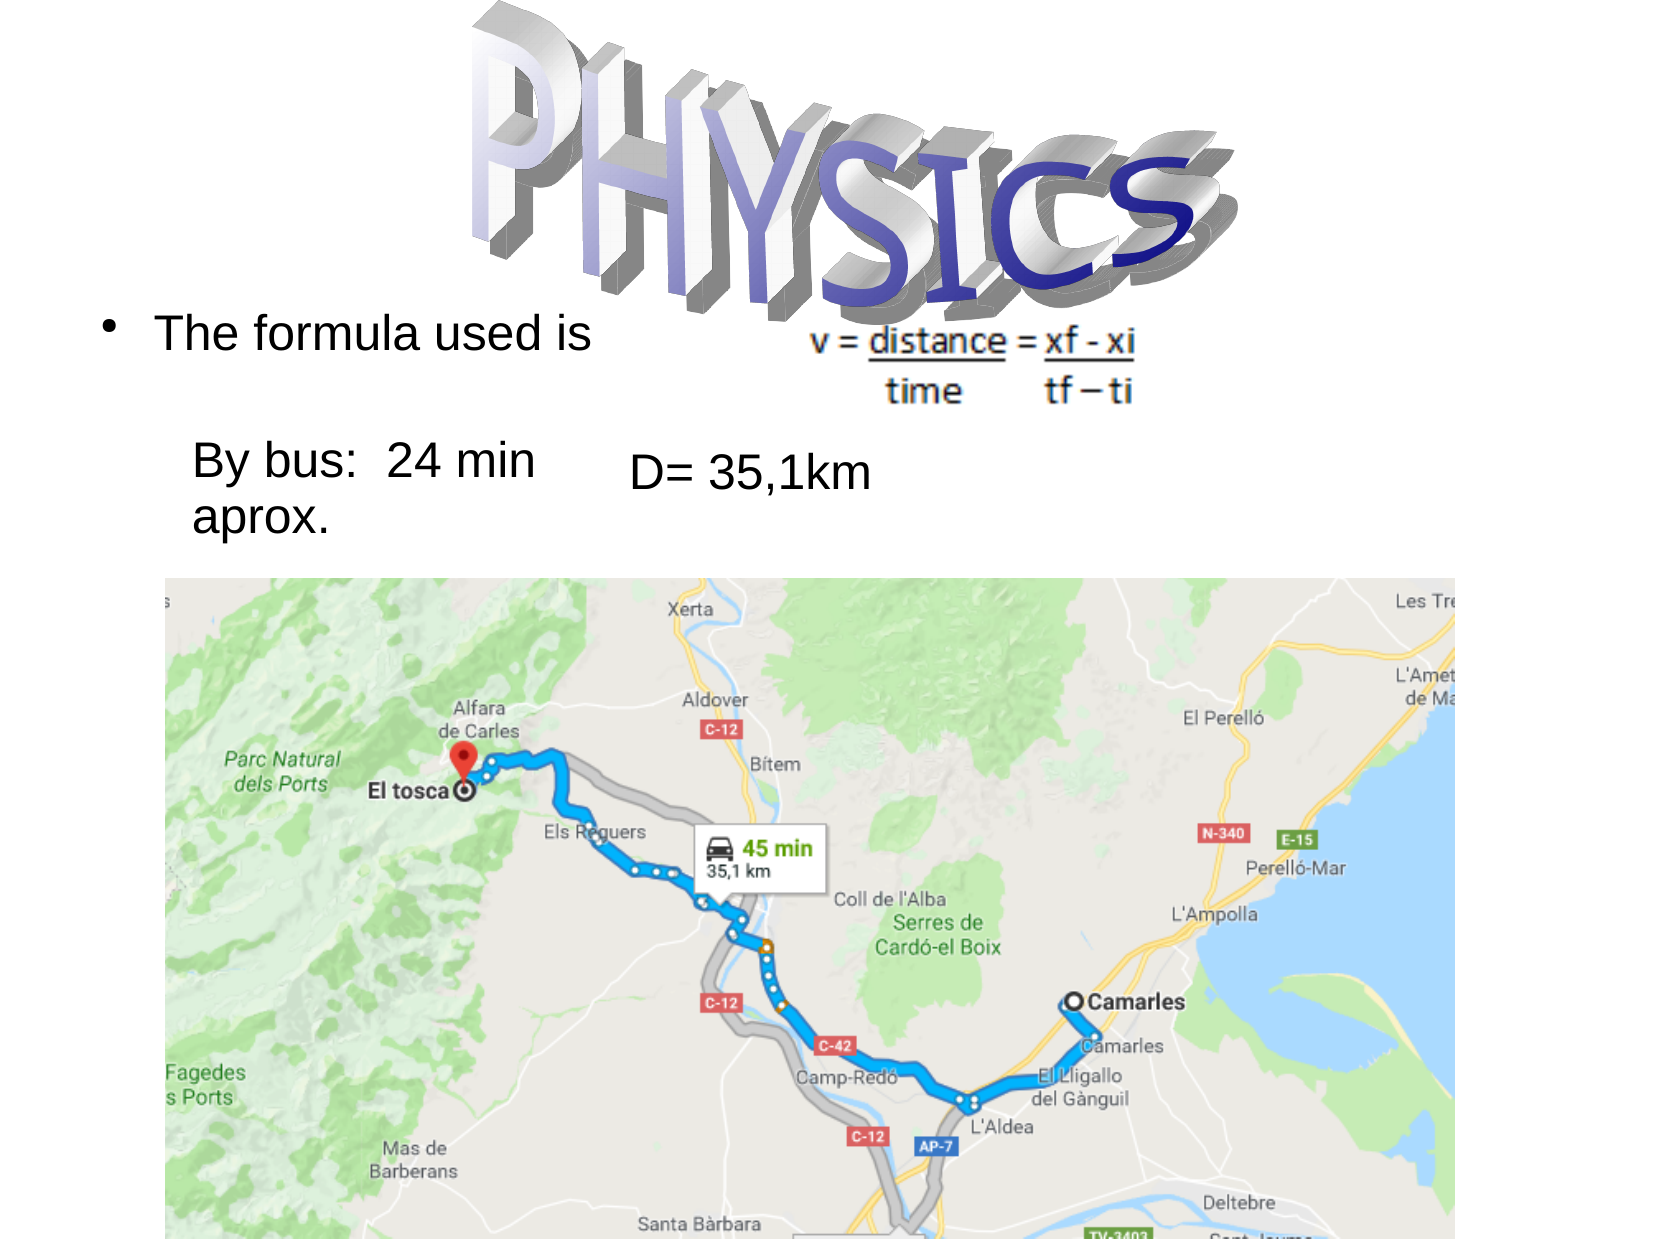

PHYSICS
# The formula used is
By bus: 24 min aprox.
D= 35,1km